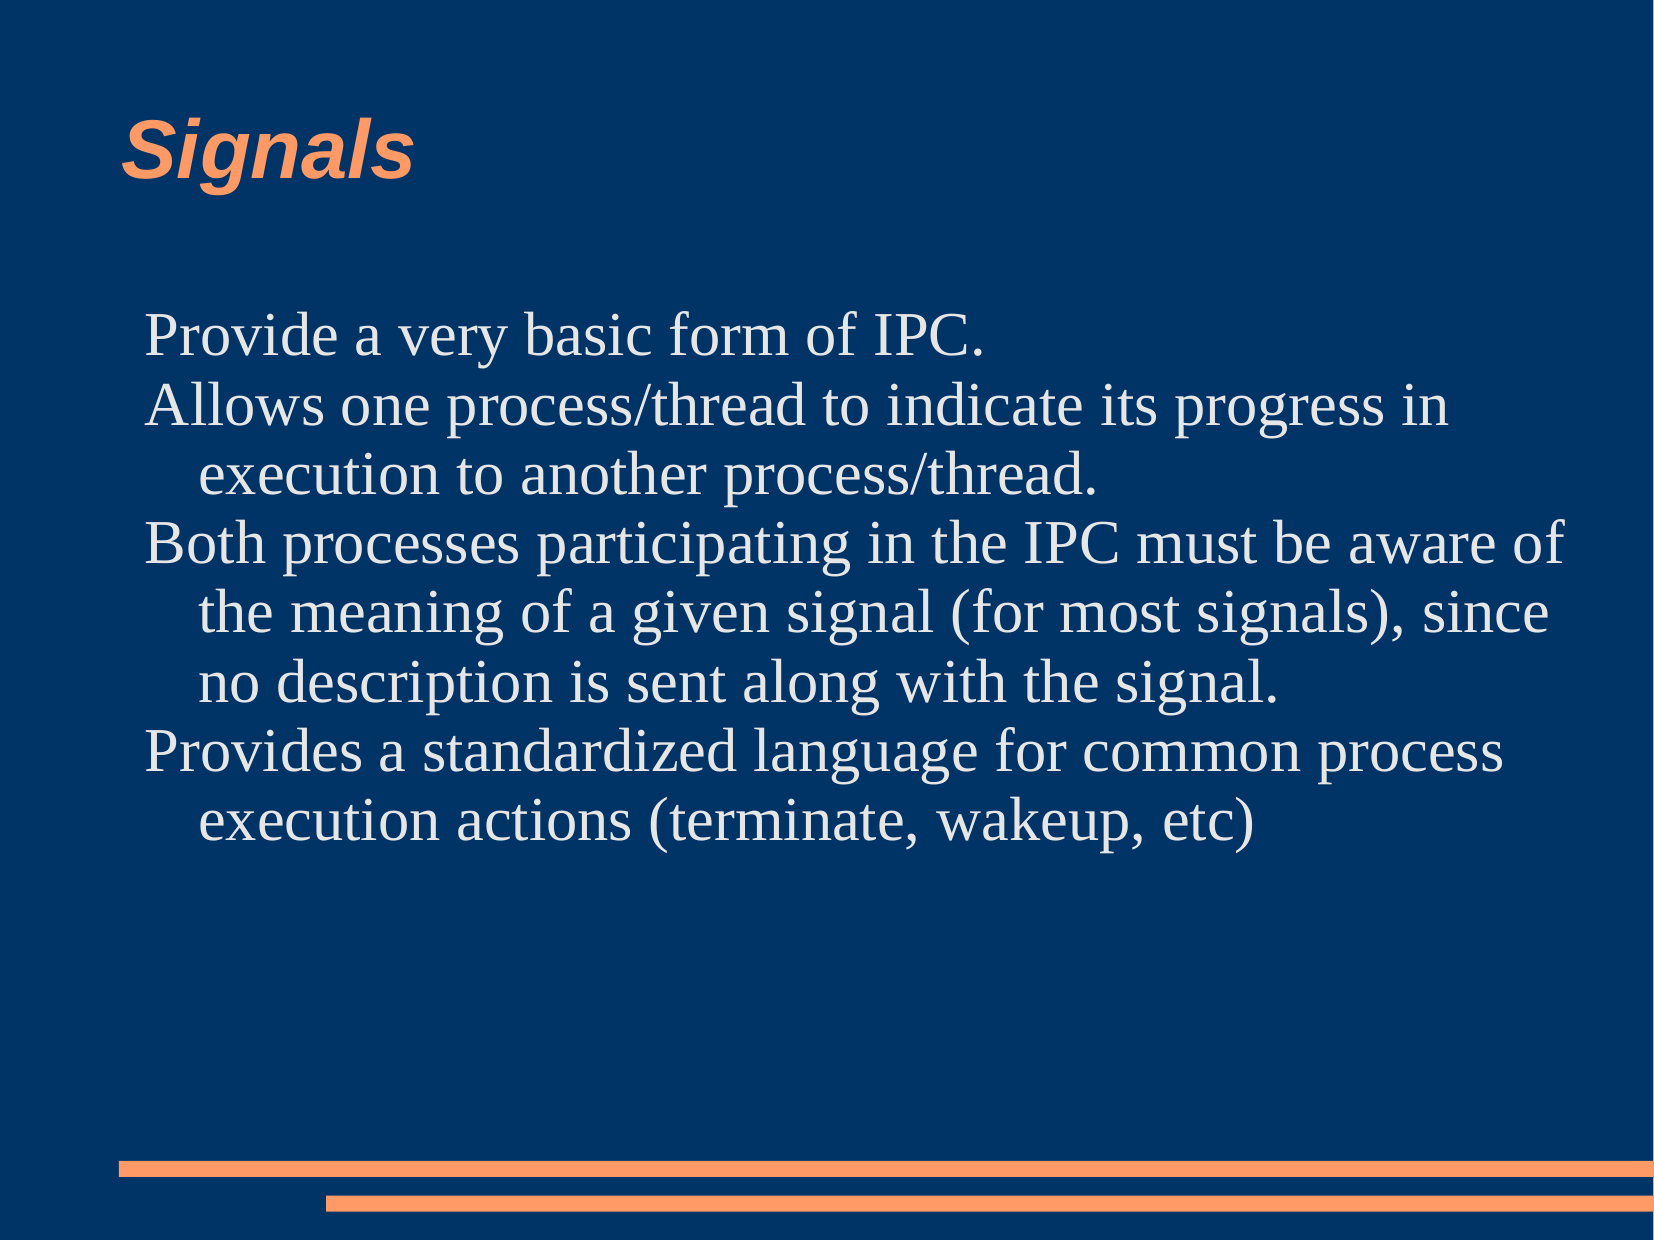

# Signals
Provide a very basic form of IPC.
Allows one process/thread to indicate its progress in execution to another process/thread.
Both processes participating in the IPC must be aware of the meaning of a given signal (for most signals), since no description is sent along with the signal.
Provides a standardized language for common process execution actions (terminate, wakeup, etc)